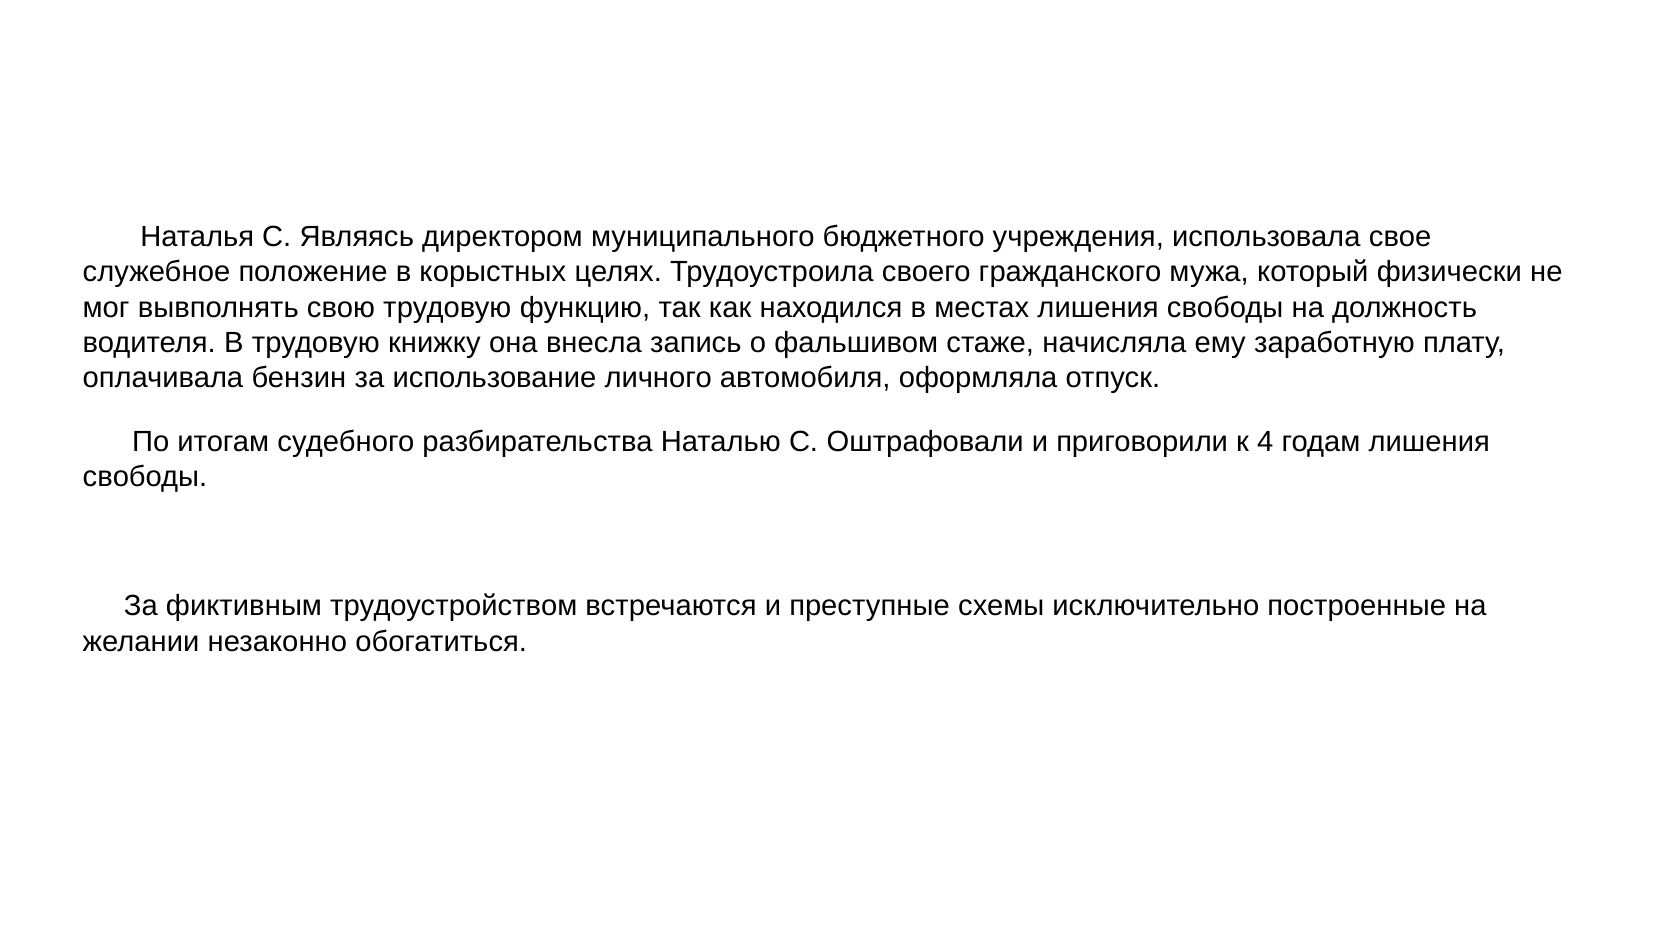

# Наталья С. Являясь директором муниципального бюджетного учреждения, использовала свое служебное положение в корыстных целях. Трудоустроила своего гражданского мужа, который физически не мог вывполнять свою трудовую функцию, так как находился в местах лишения свободы на должность водителя. В трудовую книжку она внесла запись о фальшивом стаже, начисляла ему заработную плату, оплачивала бензин за использование личного автомобиля, оформляла отпуск.
 По итогам судебного разбирательства Наталью С. Оштрафовали и приговорили к 4 годам лишения свободы.
 За фиктивным трудоустройством встречаются и преступные схемы исключительно построенные на желании незаконно обогатиться.